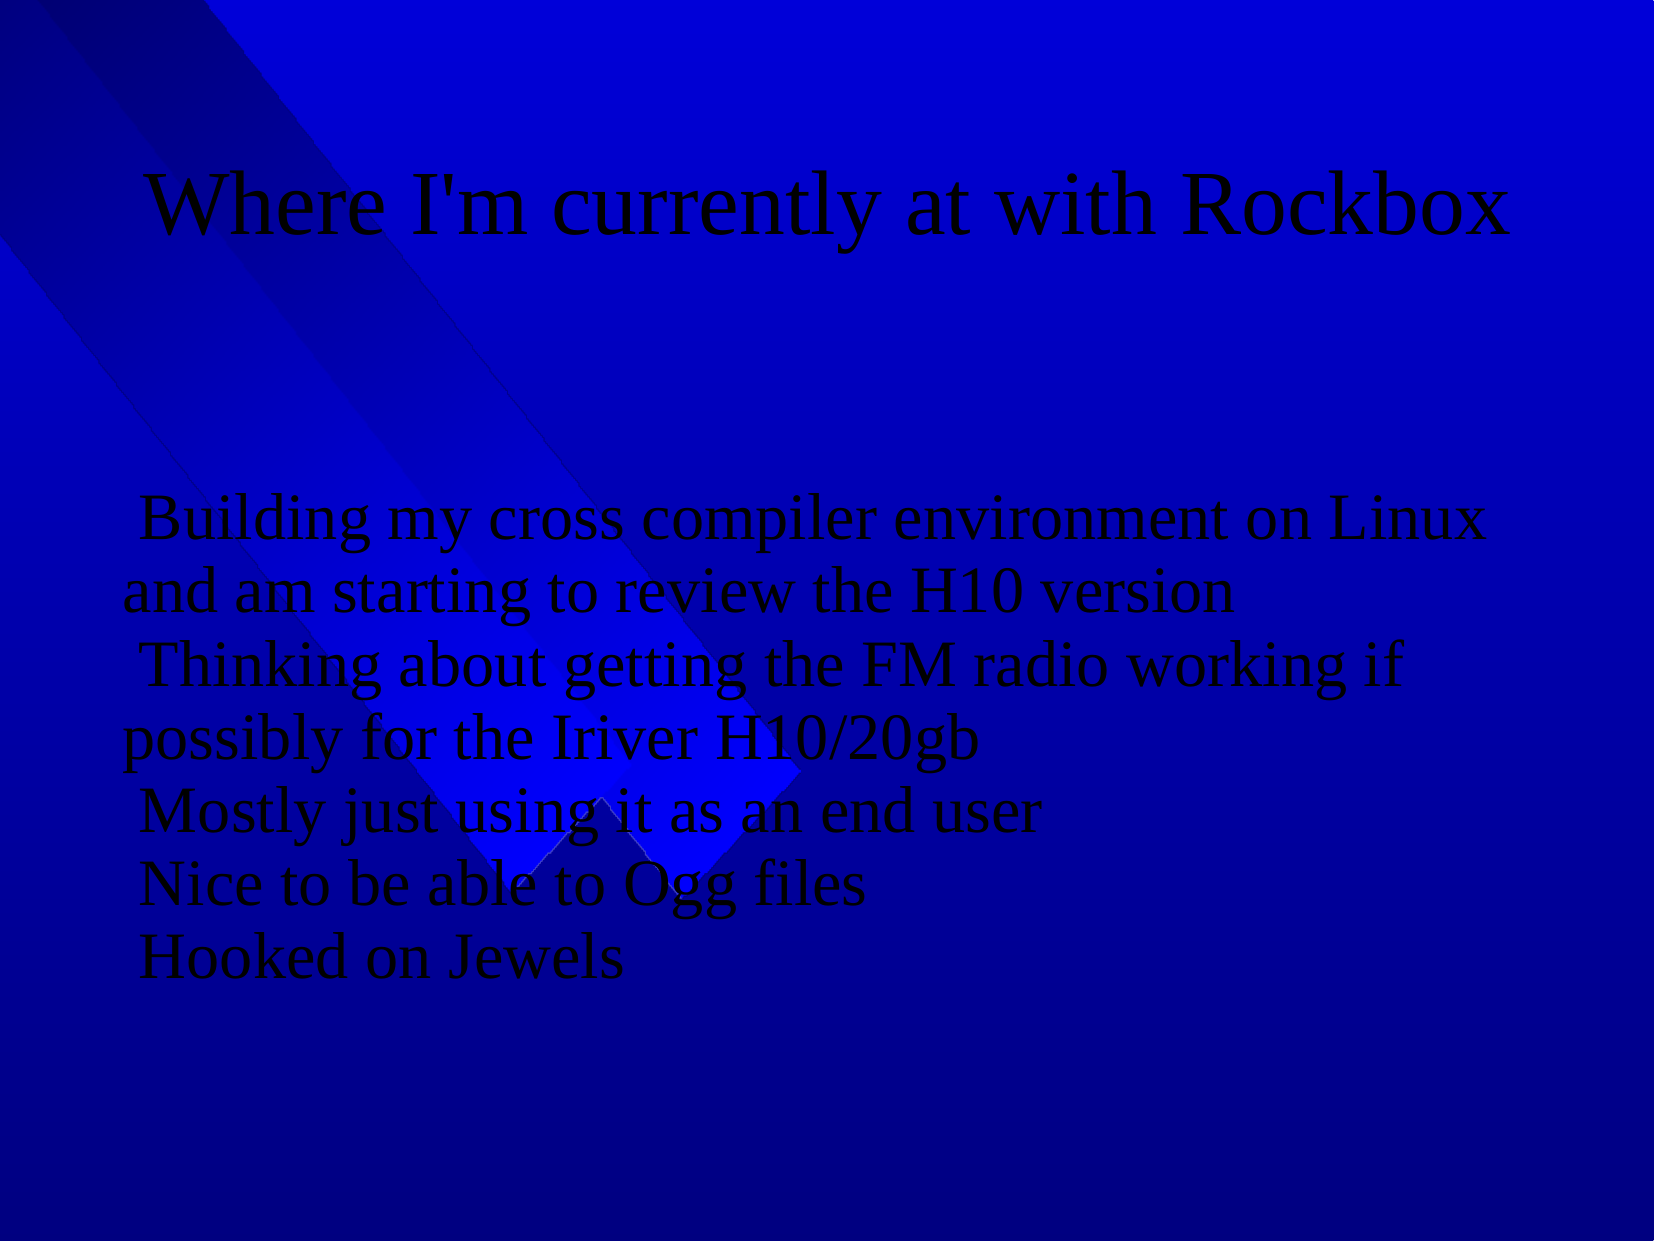

# Where I'm currently at with Rockbox
 Building my cross compiler environment on Linux and am starting to review the H10 version
 Thinking about getting the FM radio working if possibly for the Iriver H10/20gb
 Mostly just using it as an end user
 Nice to be able to Ogg files
 Hooked on Jewels